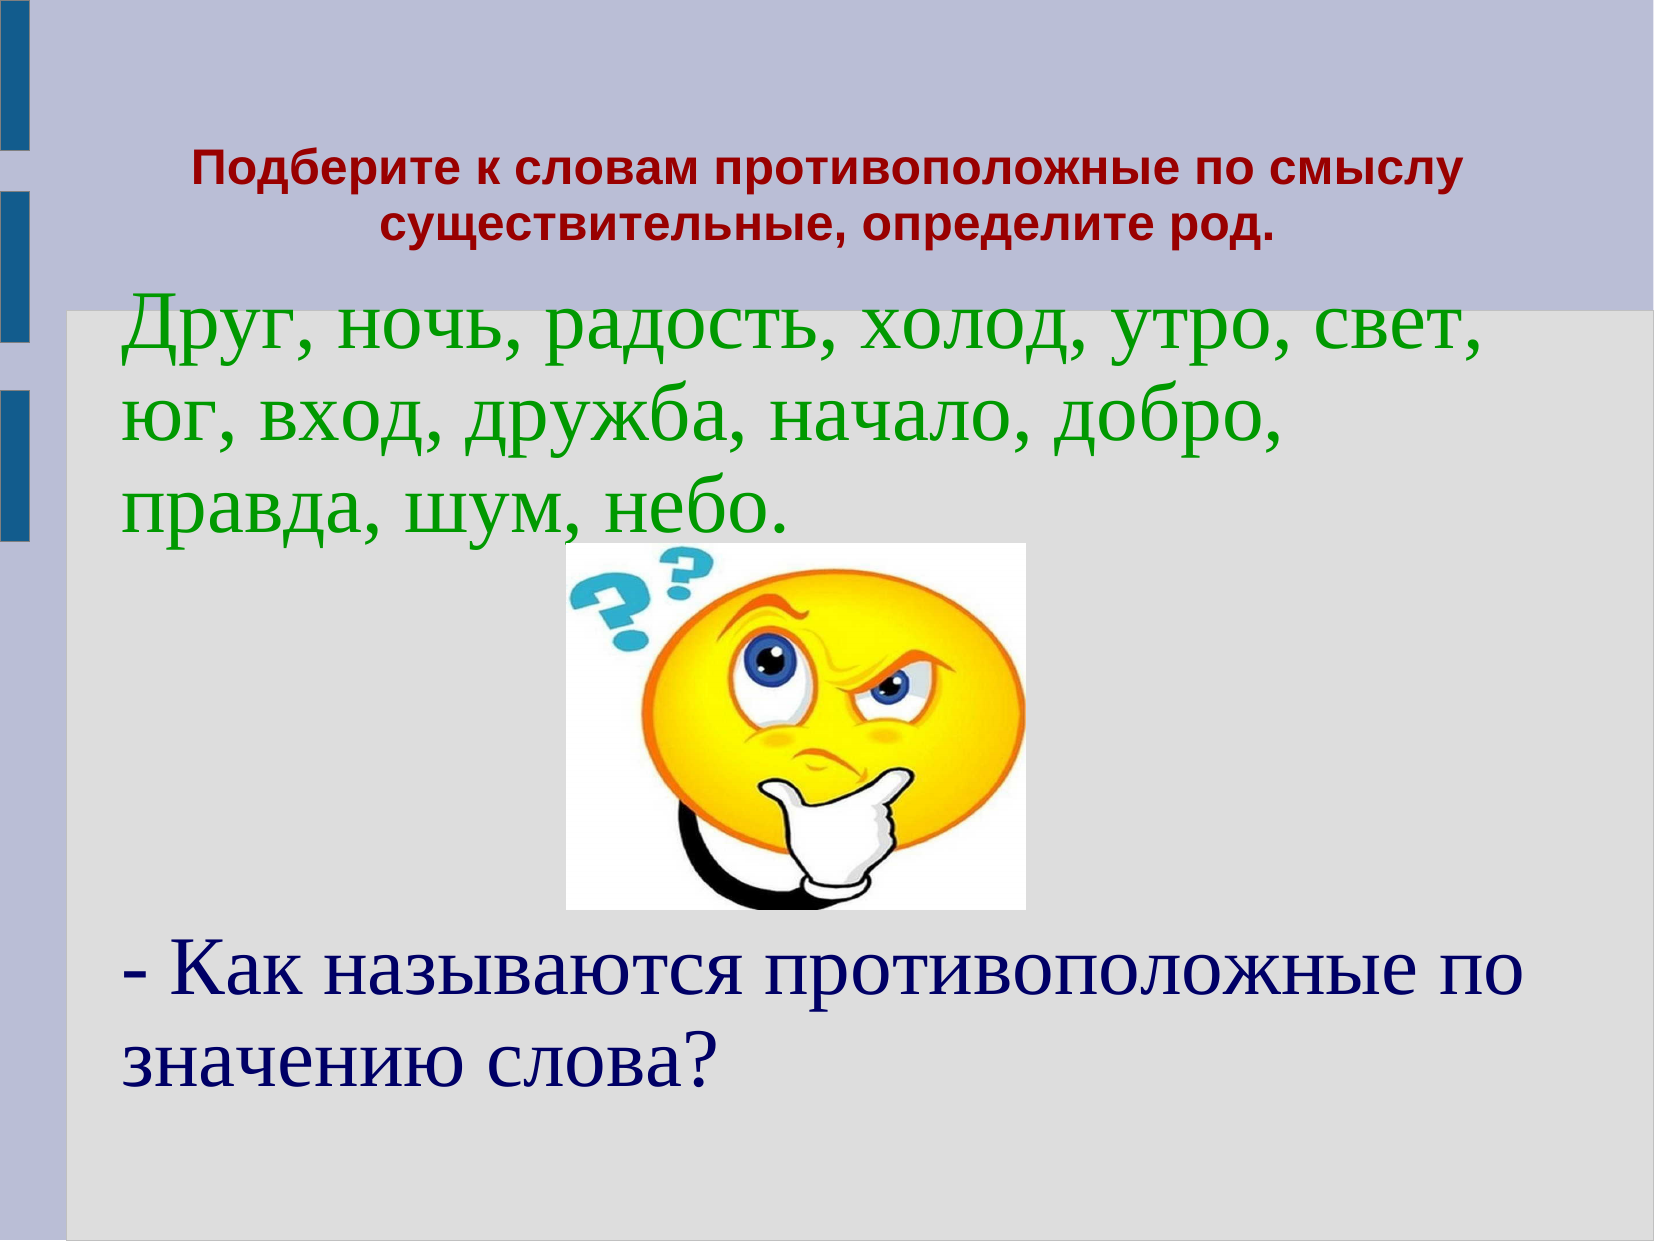

# Подберите к словам противоположные по смыслу существительные, определите род.
Друг, ночь, радость, холод, утро, свет, юг, вход, дружба, начало, добро, правда, шум, небо.
- Как называются противоположные по значению слова?